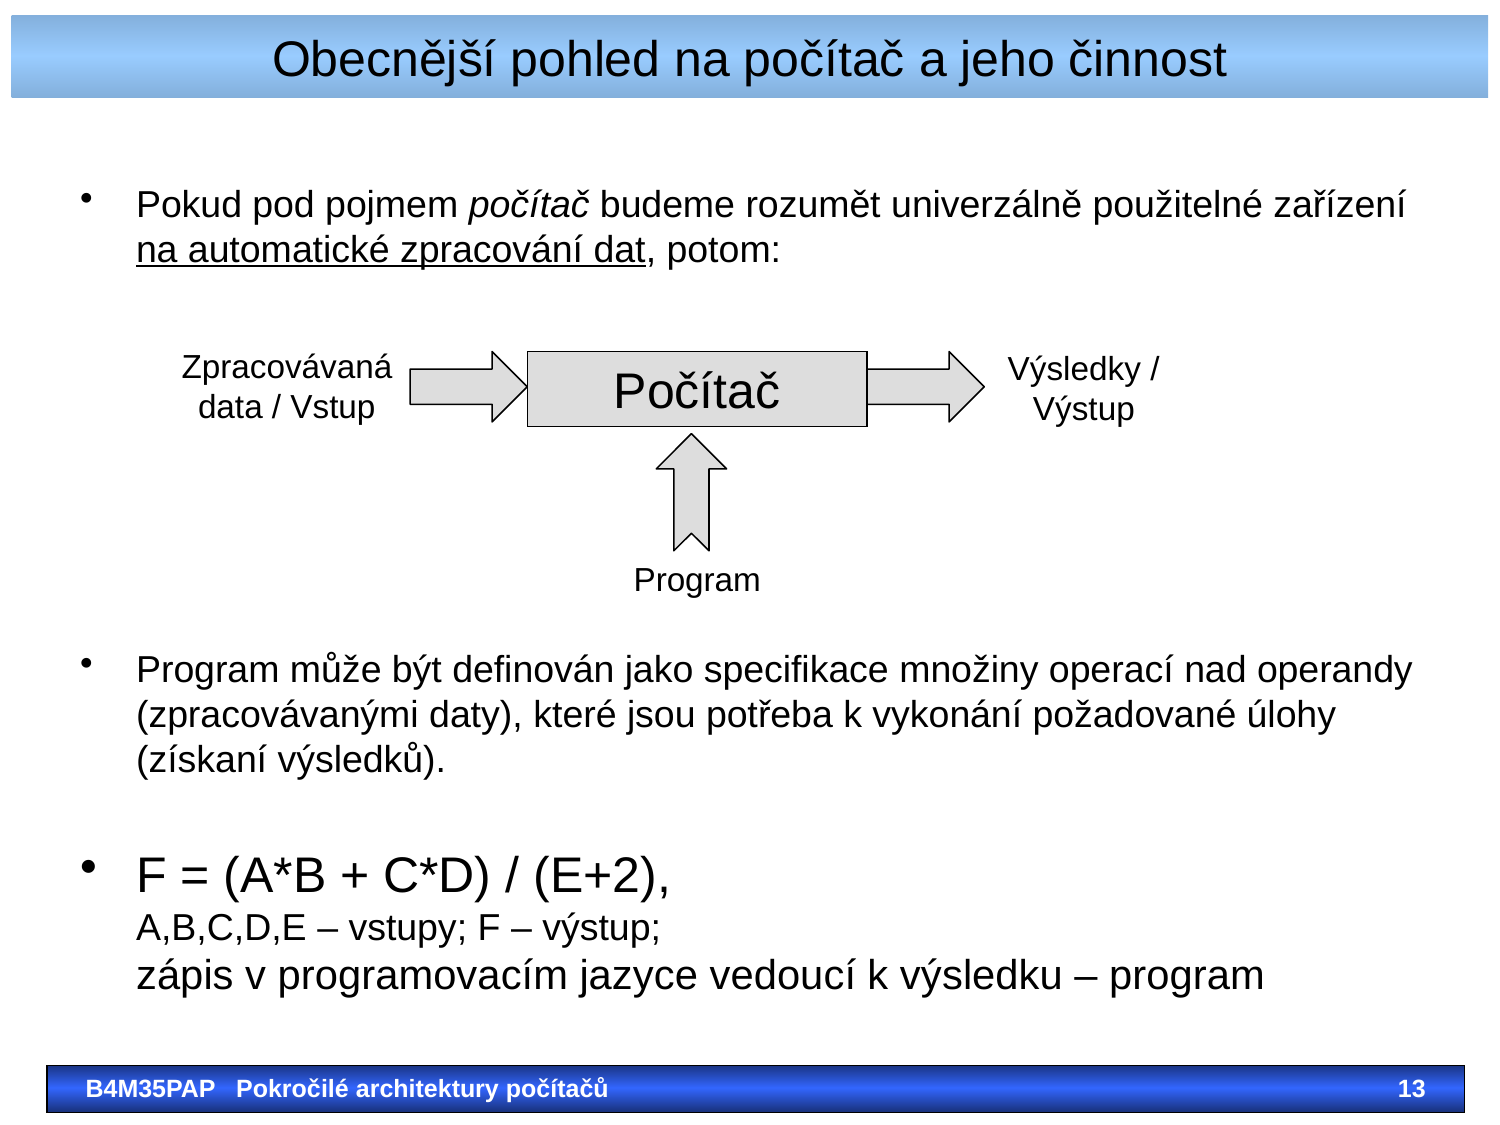

# Obecnější pohled na počítač a jeho činnost
Pokud pod pojmem počítač budeme rozumět univerzálně použitelné zařízení na automatické zpracování dat, potom:
Program může být definován jako specifikace množiny operací nad operandy (zpracovávanými daty), které jsou potřeba k vykonání požadované úlohy (získaní výsledků).
F = (A*B + C*D) / (E+2),
A,B,C,D,E – vstupy; F – výstup;
zápis v programovacím jazyce vedoucí k výsledku – program
Zpracovávaná data / Vstup
Výsledky / Výstup
Počítač
Program
B4M35PAP Pokročilé architektury počítačů